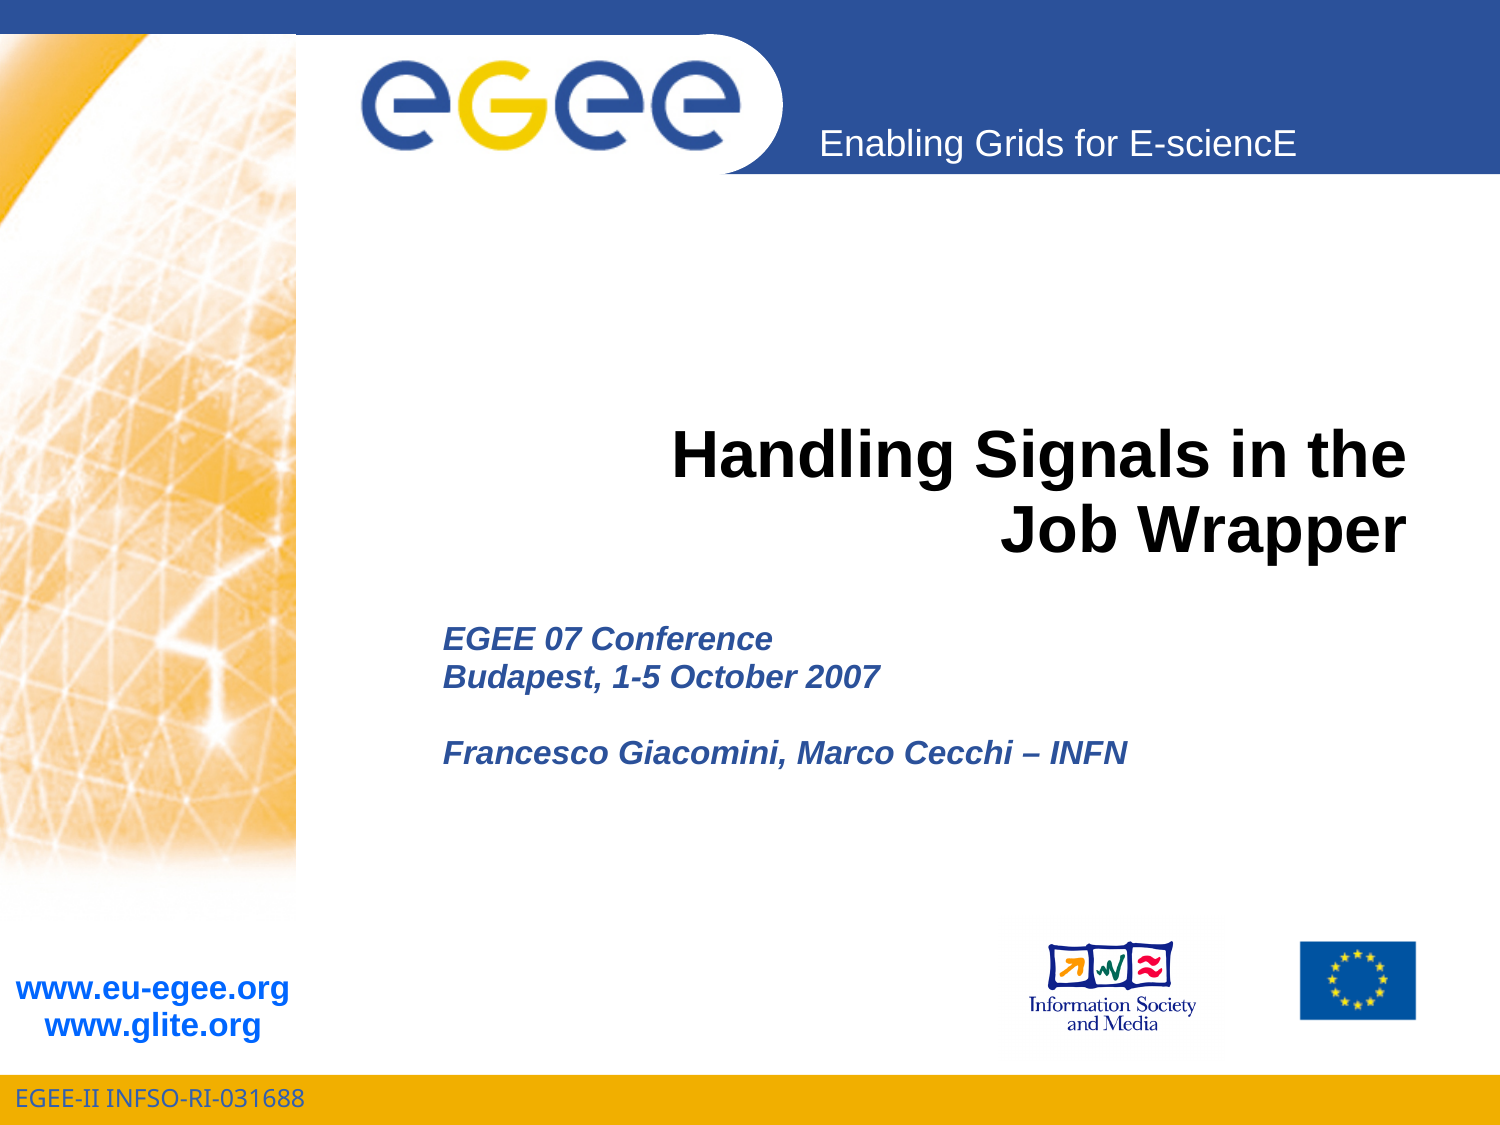

# Handling Signals in the Job Wrapper
EGEE 07 Conference
Budapest, 1-5 October 2007
Francesco Giacomini, Marco Cecchi – INFN